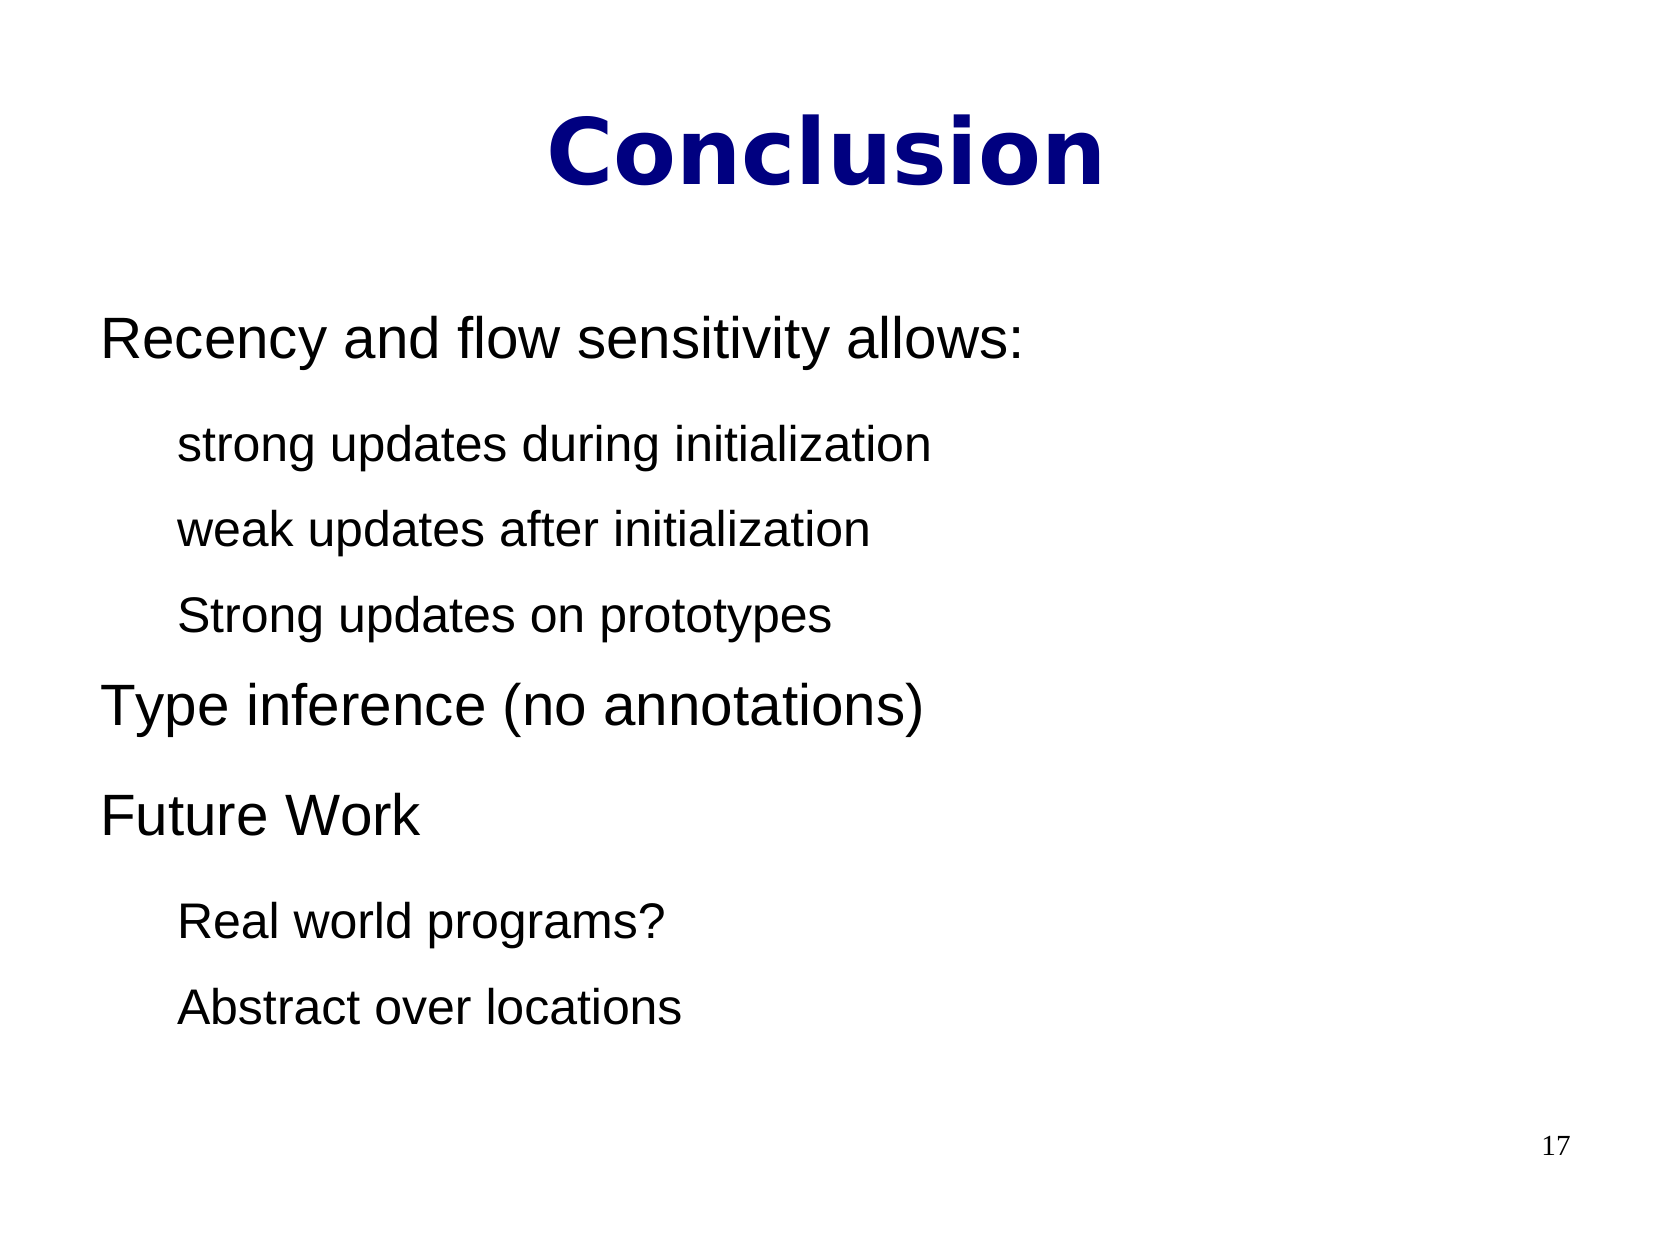

# Conclusion
Recency and flow sensitivity allows:
strong updates during initialization
weak updates after initialization
Strong updates on prototypes
Type inference (no annotations)
Future Work
Real world programs?
Abstract over locations
17